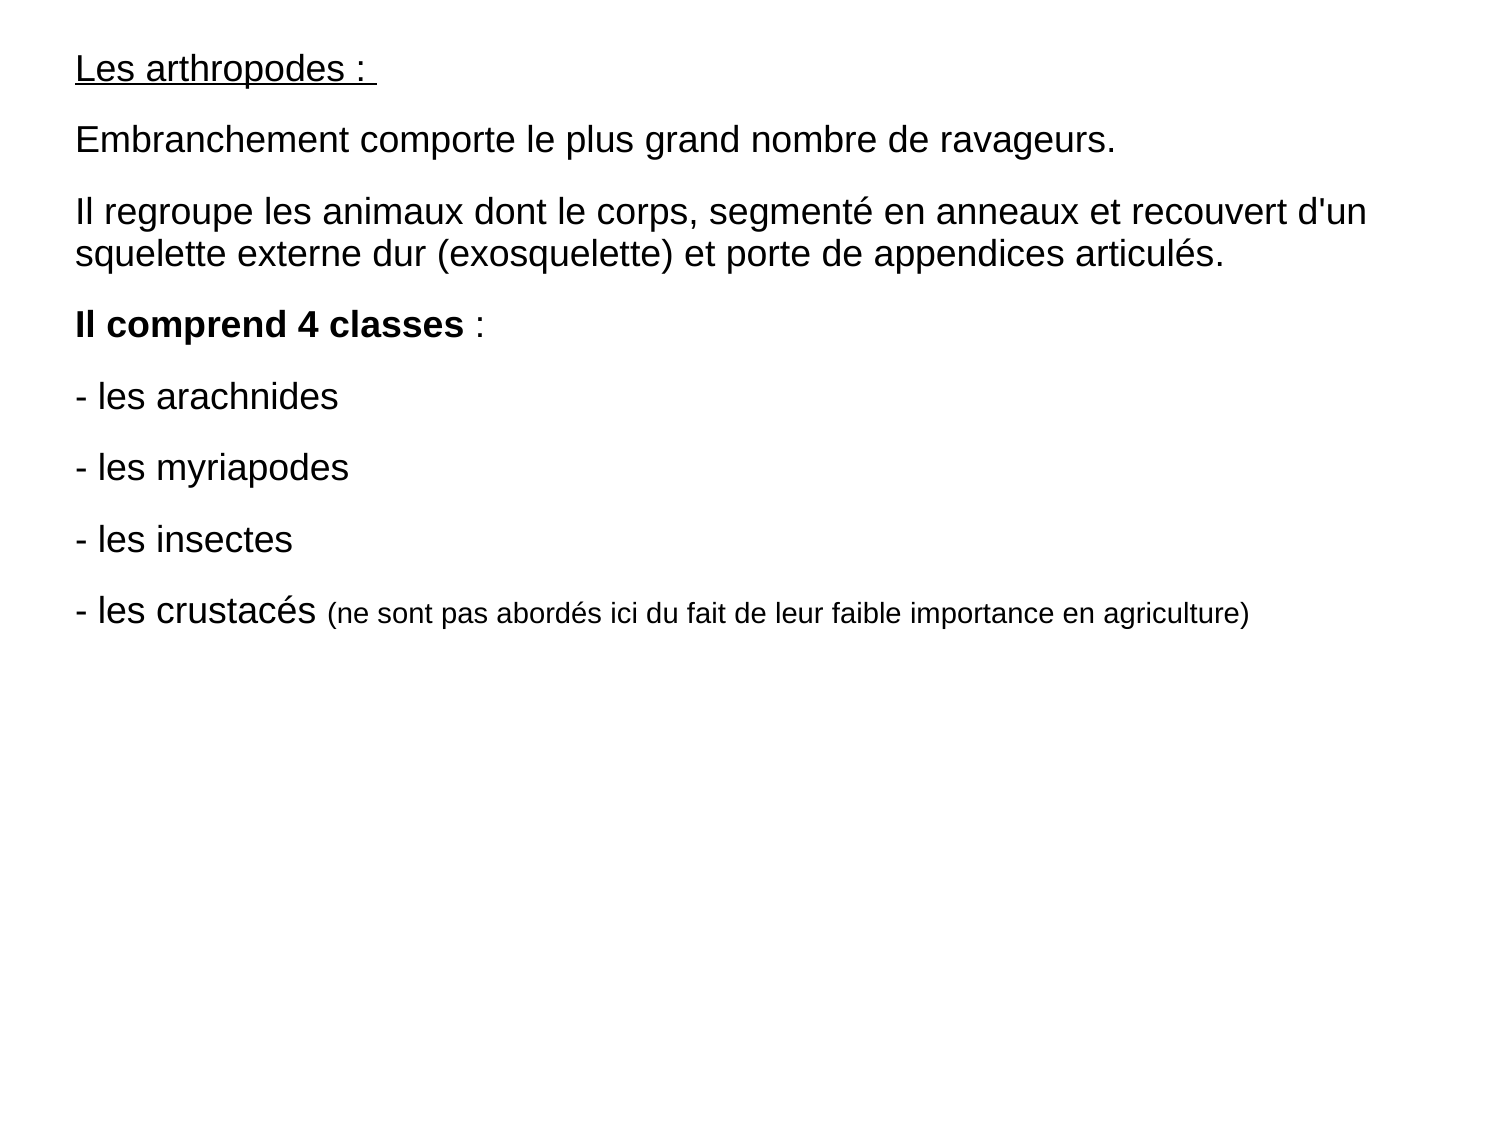

# Les arthropodes :
Embranchement comporte le plus grand nombre de ravageurs.
Il regroupe les animaux dont le corps, segmenté en anneaux et recouvert d'un squelette externe dur (exosquelette) et porte de appendices articulés.
Il comprend 4 classes :
- les arachnides
- les myriapodes
- les insectes
- les crustacés (ne sont pas abordés ici du fait de leur faible importance en agriculture)